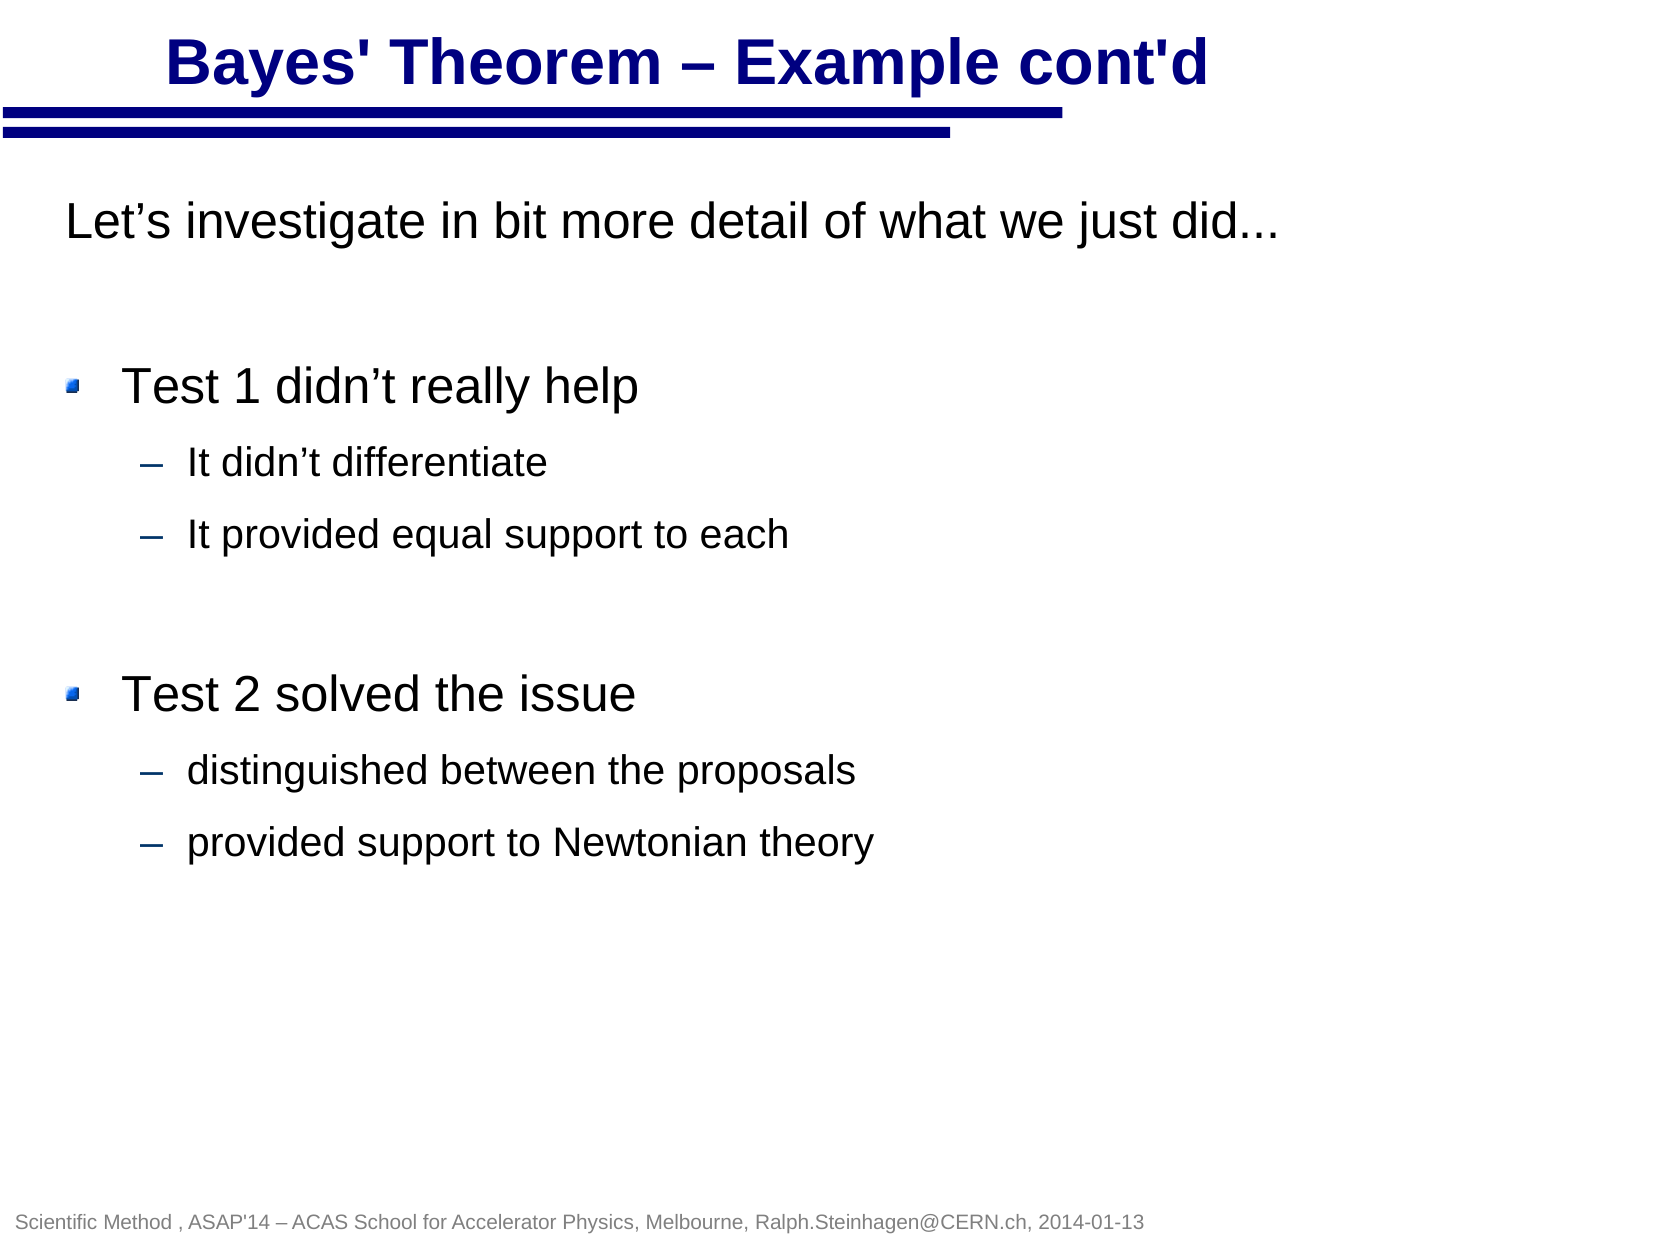

# Bayes' Theorem – Example cont'd
Let’s investigate in bit more detail of what we just did...
Test 1 didn’t really help
It didn’t differentiate
It provided equal support to each
Test 2 solved the issue
distinguished between the proposals
provided support to Newtonian theory